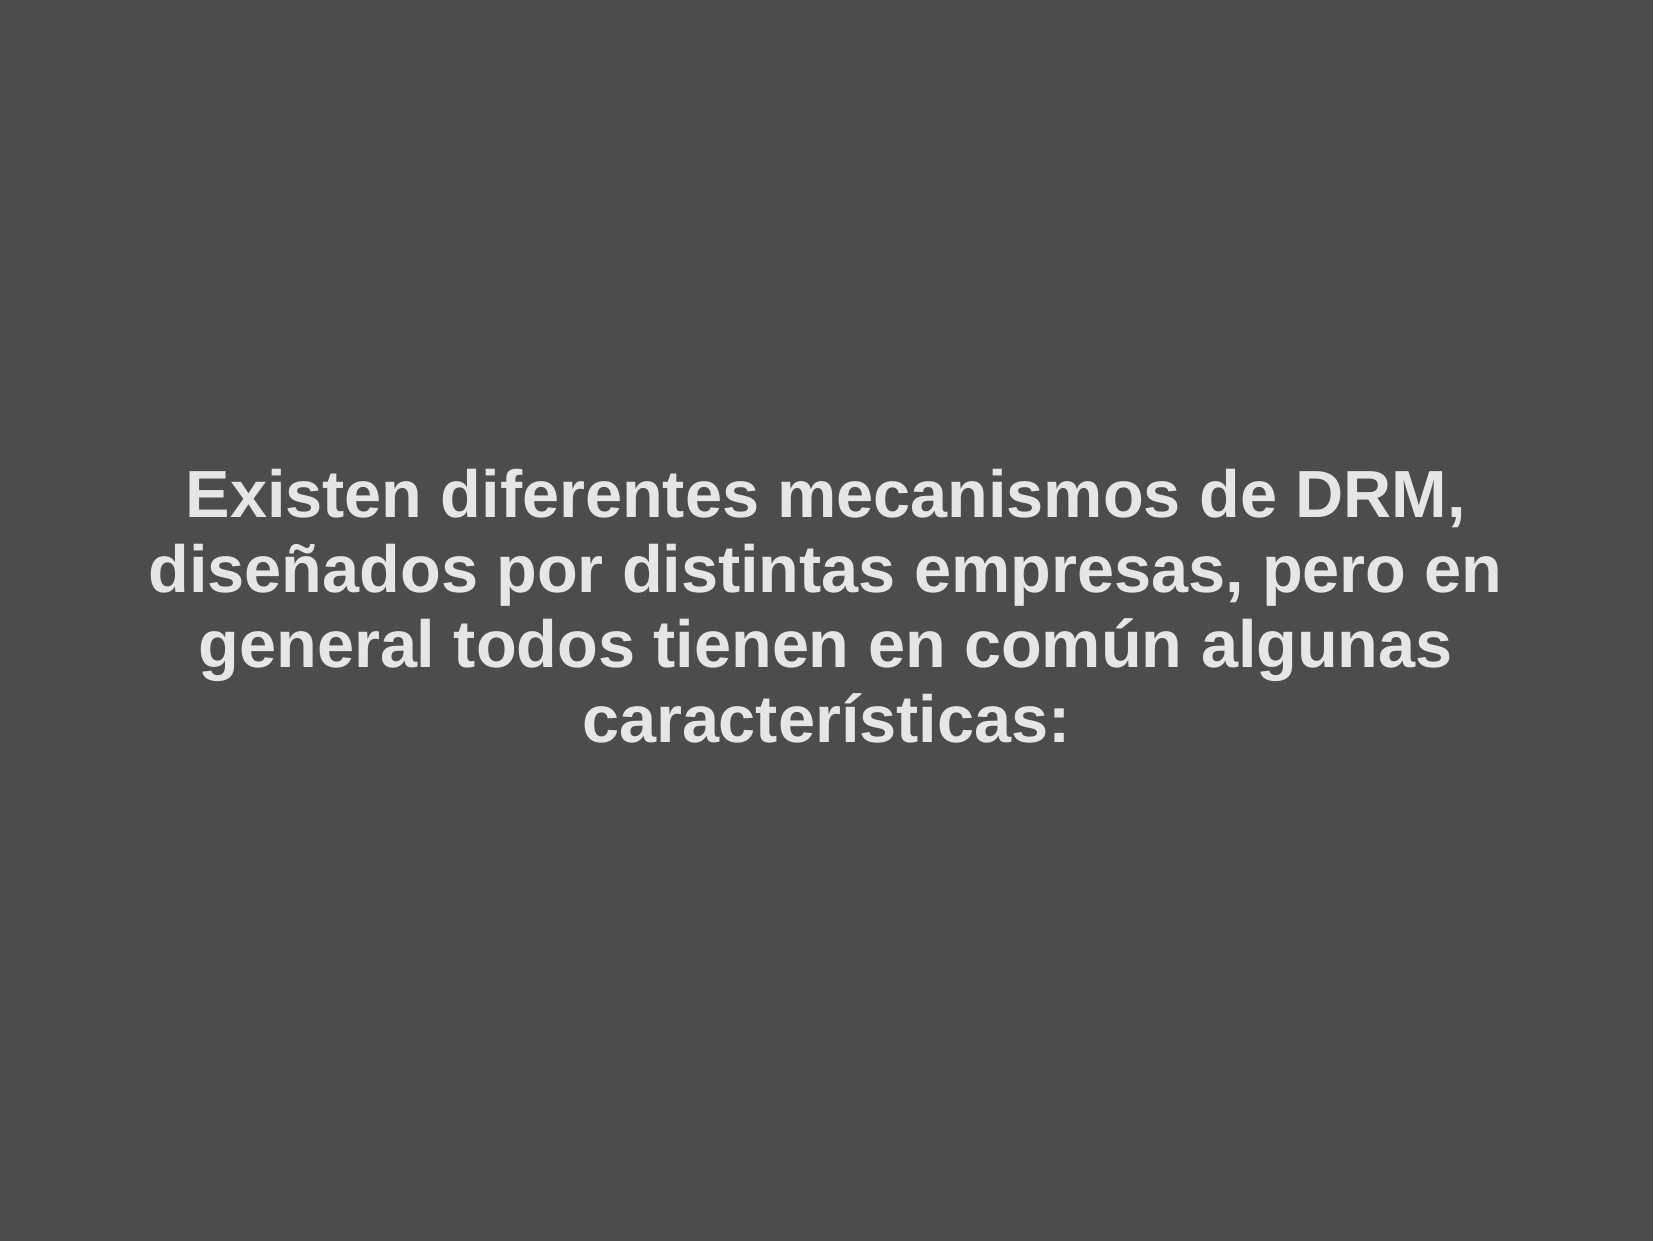

# Existen diferentes mecanismos de DRM, diseñados por distintas empresas, pero en general todos tienen en común algunas características: